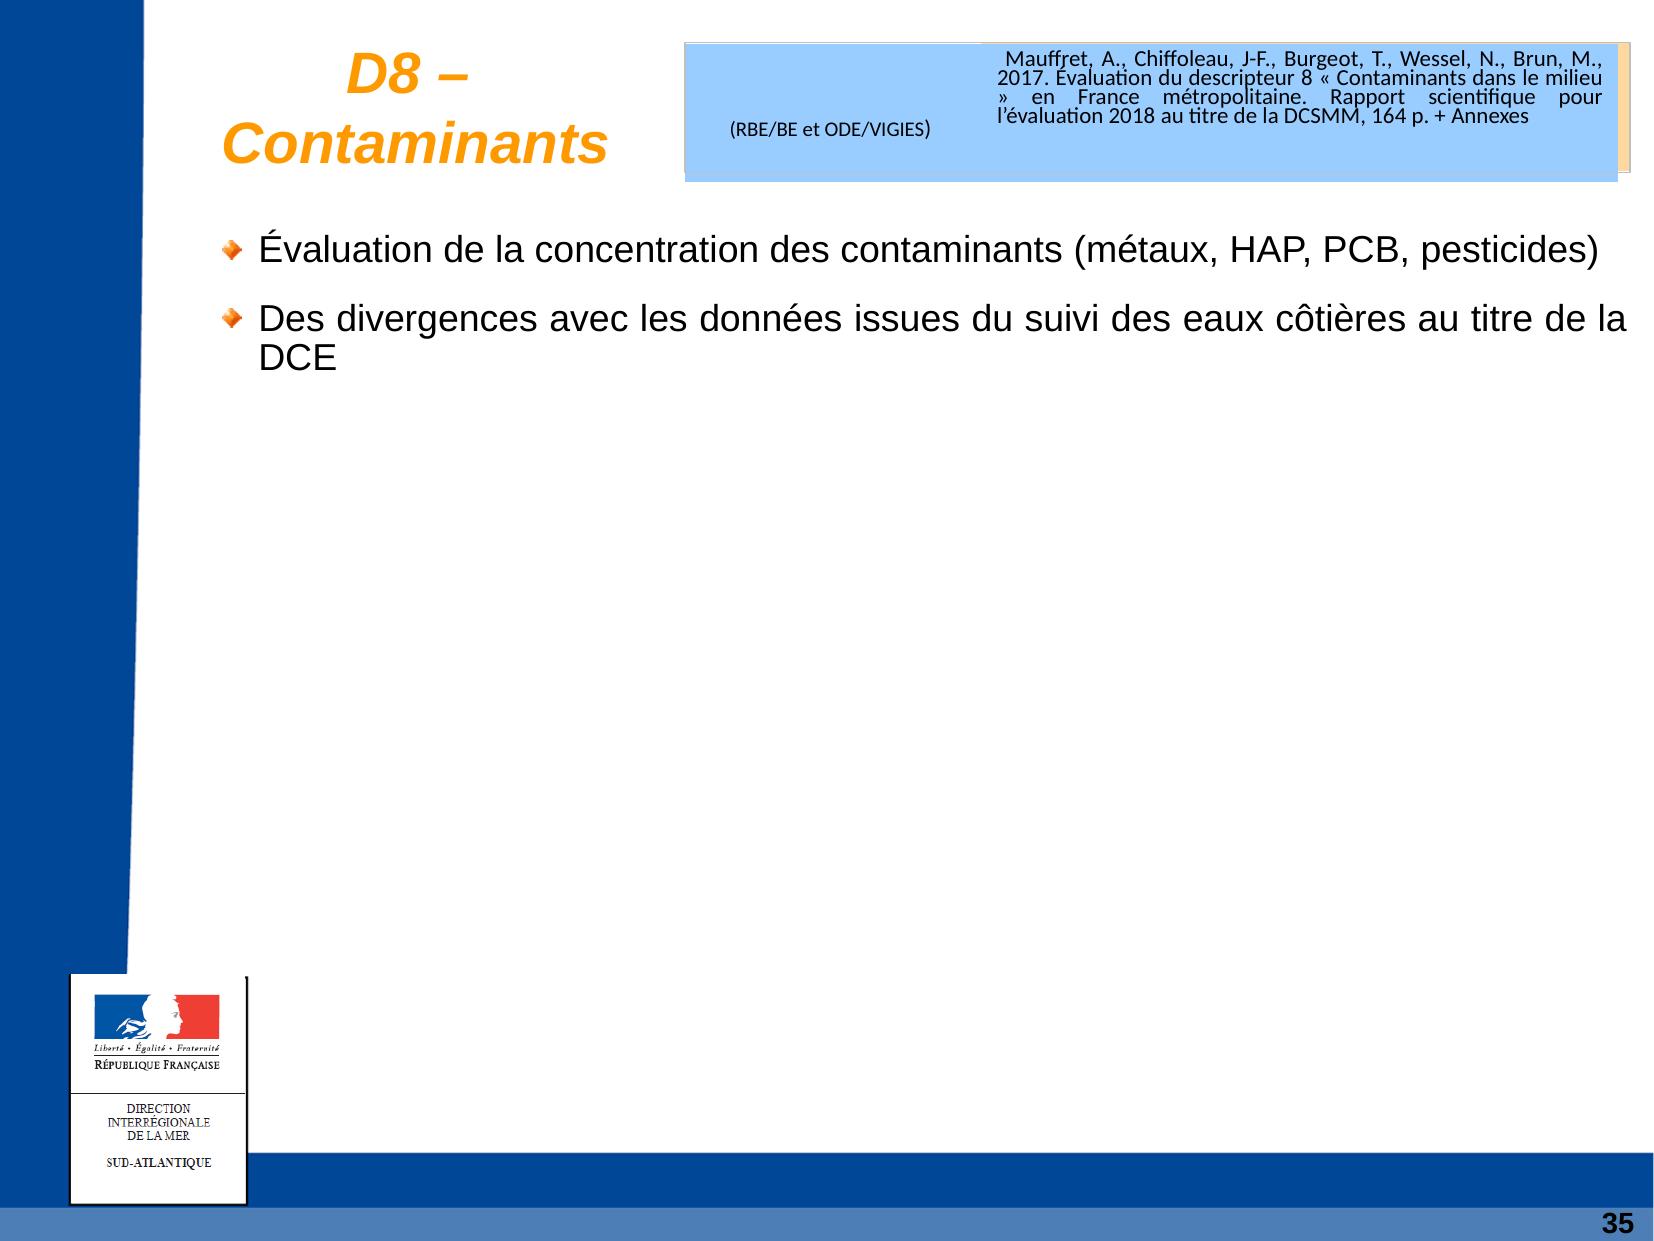

D8 –
Contaminants
| (RBE/BE et ODE/VIGIES) | Mauffret, A., Chiffoleau, J-F., Burgeot, T., Wessel, N., Brun, M., 2017. Évaluation du descripteur 8 « Contaminants dans le milieu » en France métropolitaine. Rapport scientifique pour l’évaluation 2018 au titre de la DCSMM, 164 p. + Annexes |
| --- | --- |
Évaluation de la concentration des contaminants (métaux, HAP, PCB, pesticides)
Des divergences avec les données issues du suivi des eaux côtières au titre de la DCE